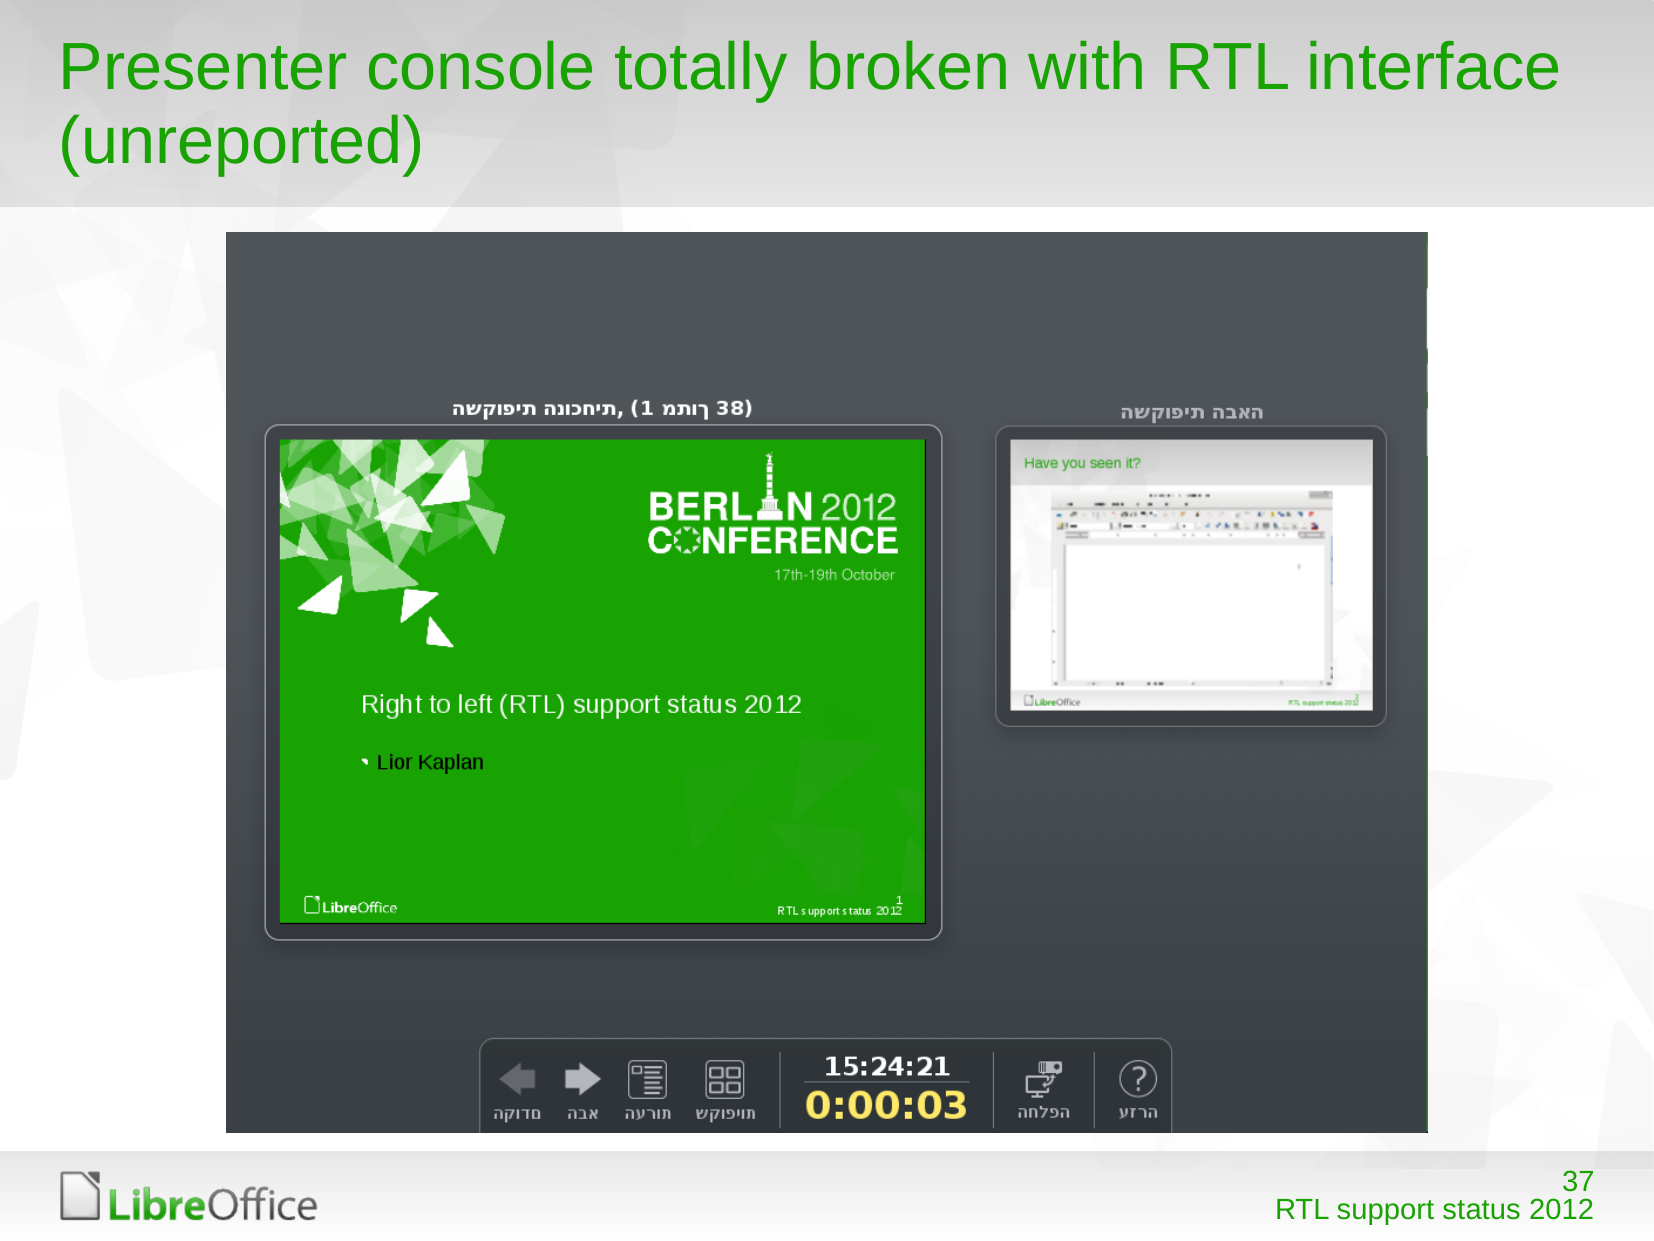

# Presenter console totally broken with RTL interface (unreported)
37
RTL support status 2012